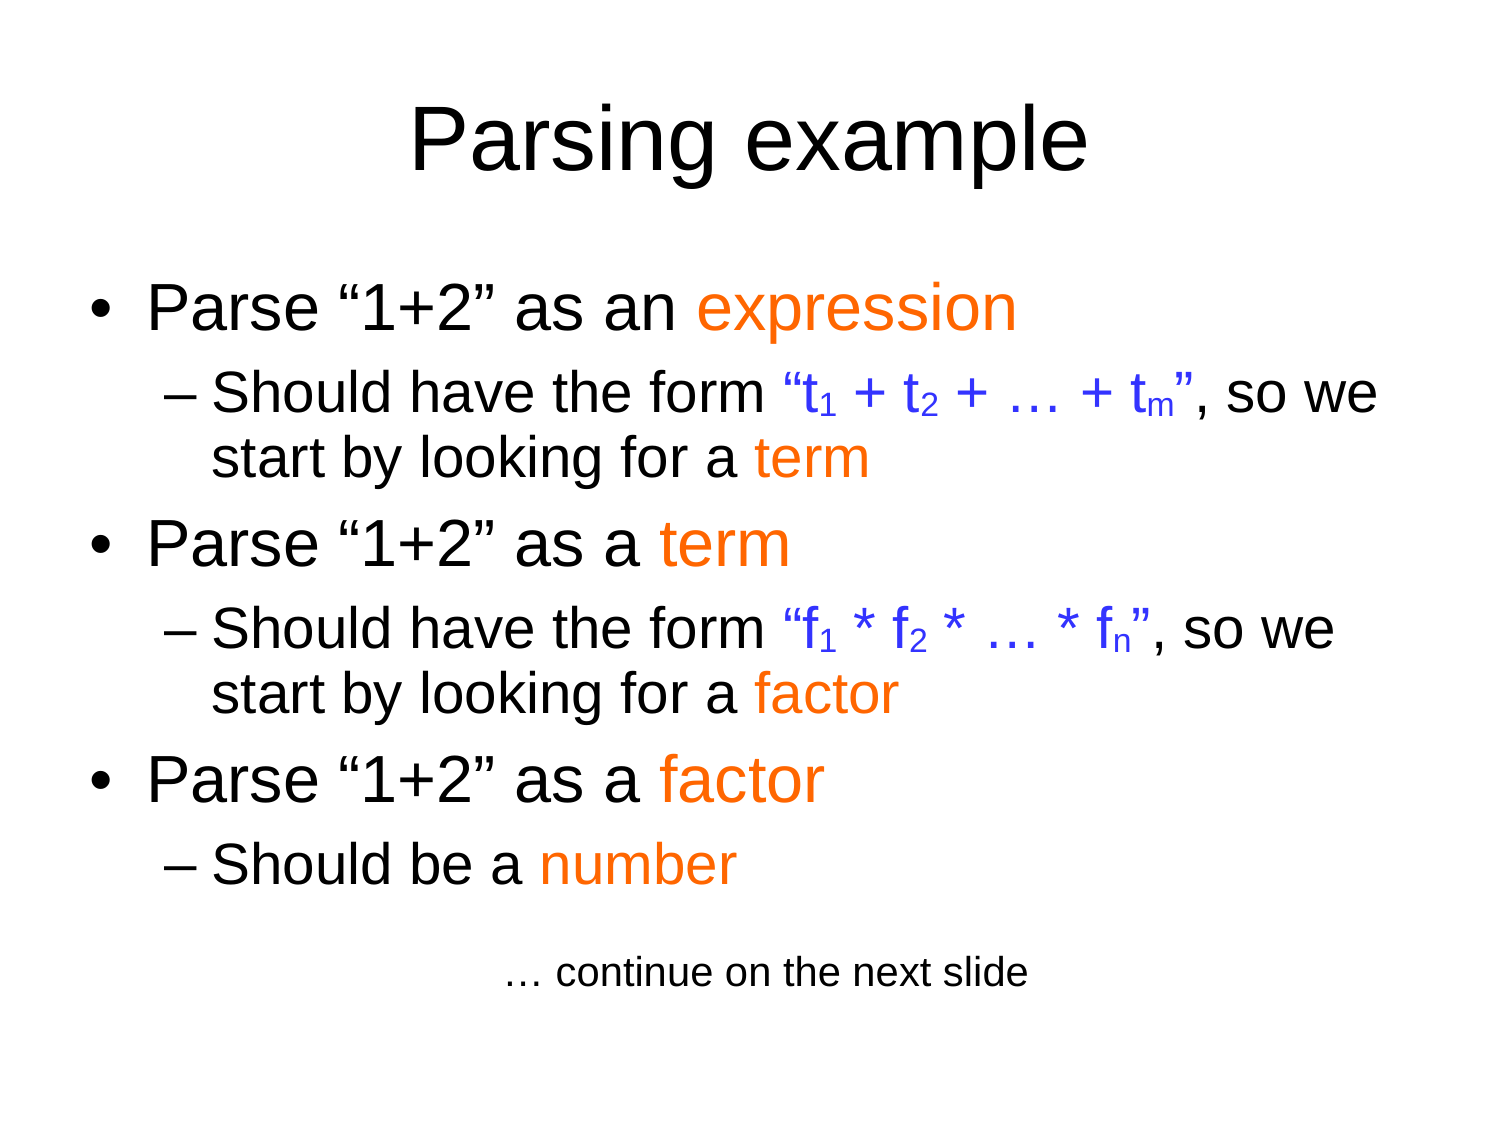

# Parsing example
Parse “1+2” as an expression
Should have the form “t1 + t2 + … + tm”, so we start by looking for a term
Parse “1+2” as a term
Should have the form “f1 * f2 * … * fn”, so we start by looking for a factor
Parse “1+2” as a factor
Should be a number
… continue on the next slide